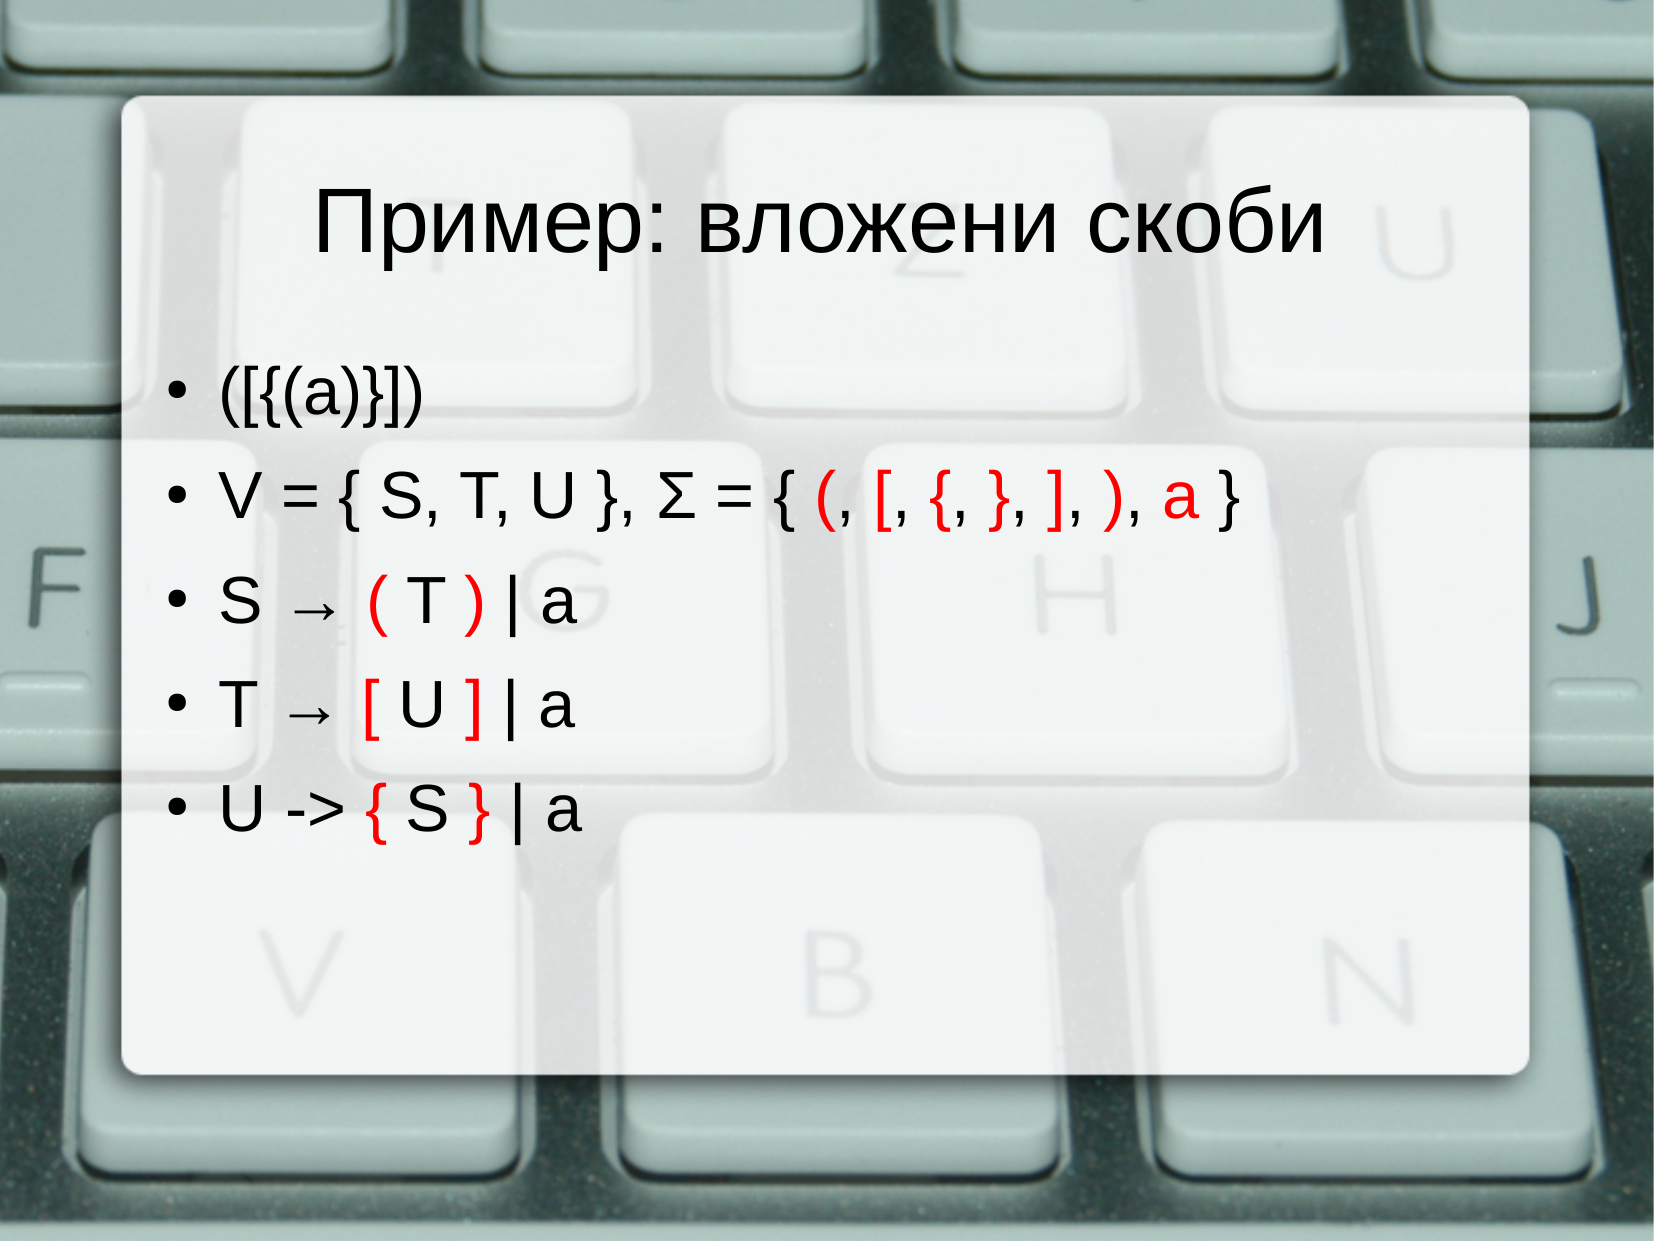

# Пример: вложени скоби
([{(a)}])
V = { S, T, U }, Σ = { (, [, {, }, ], ), a }
S → ( T ) | a
T → [ U ] | a
U -> { S } | a